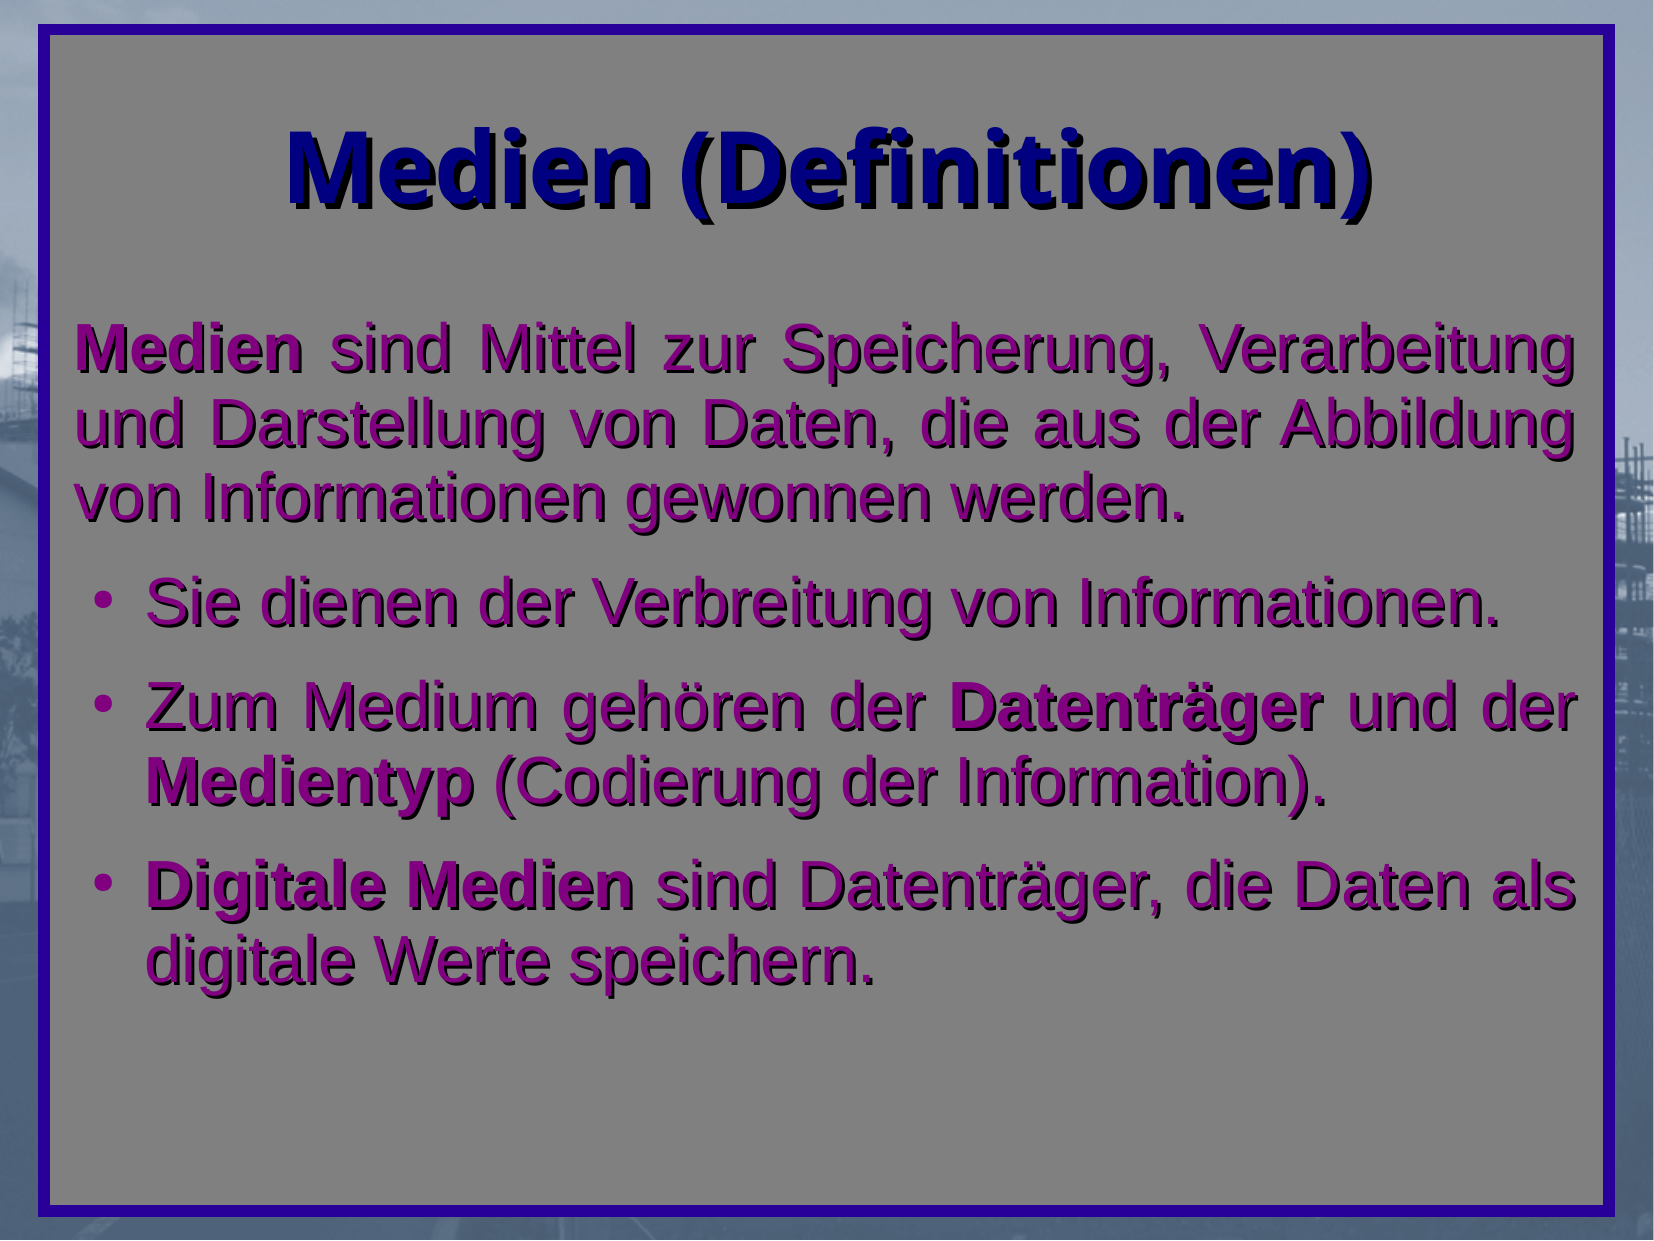

# Medien (Definitionen)
Medien sind Mittel zur Speicherung, Verarbeitung und Darstellung von Daten, die aus der Abbildung von Informationen gewonnen werden.
Sie dienen der Verbreitung von Informationen.
Zum Medium gehören der Datenträger und der Medientyp (Codierung der Information).
Digitale Medien sind Datenträger, die Daten als digitale Werte speichern.